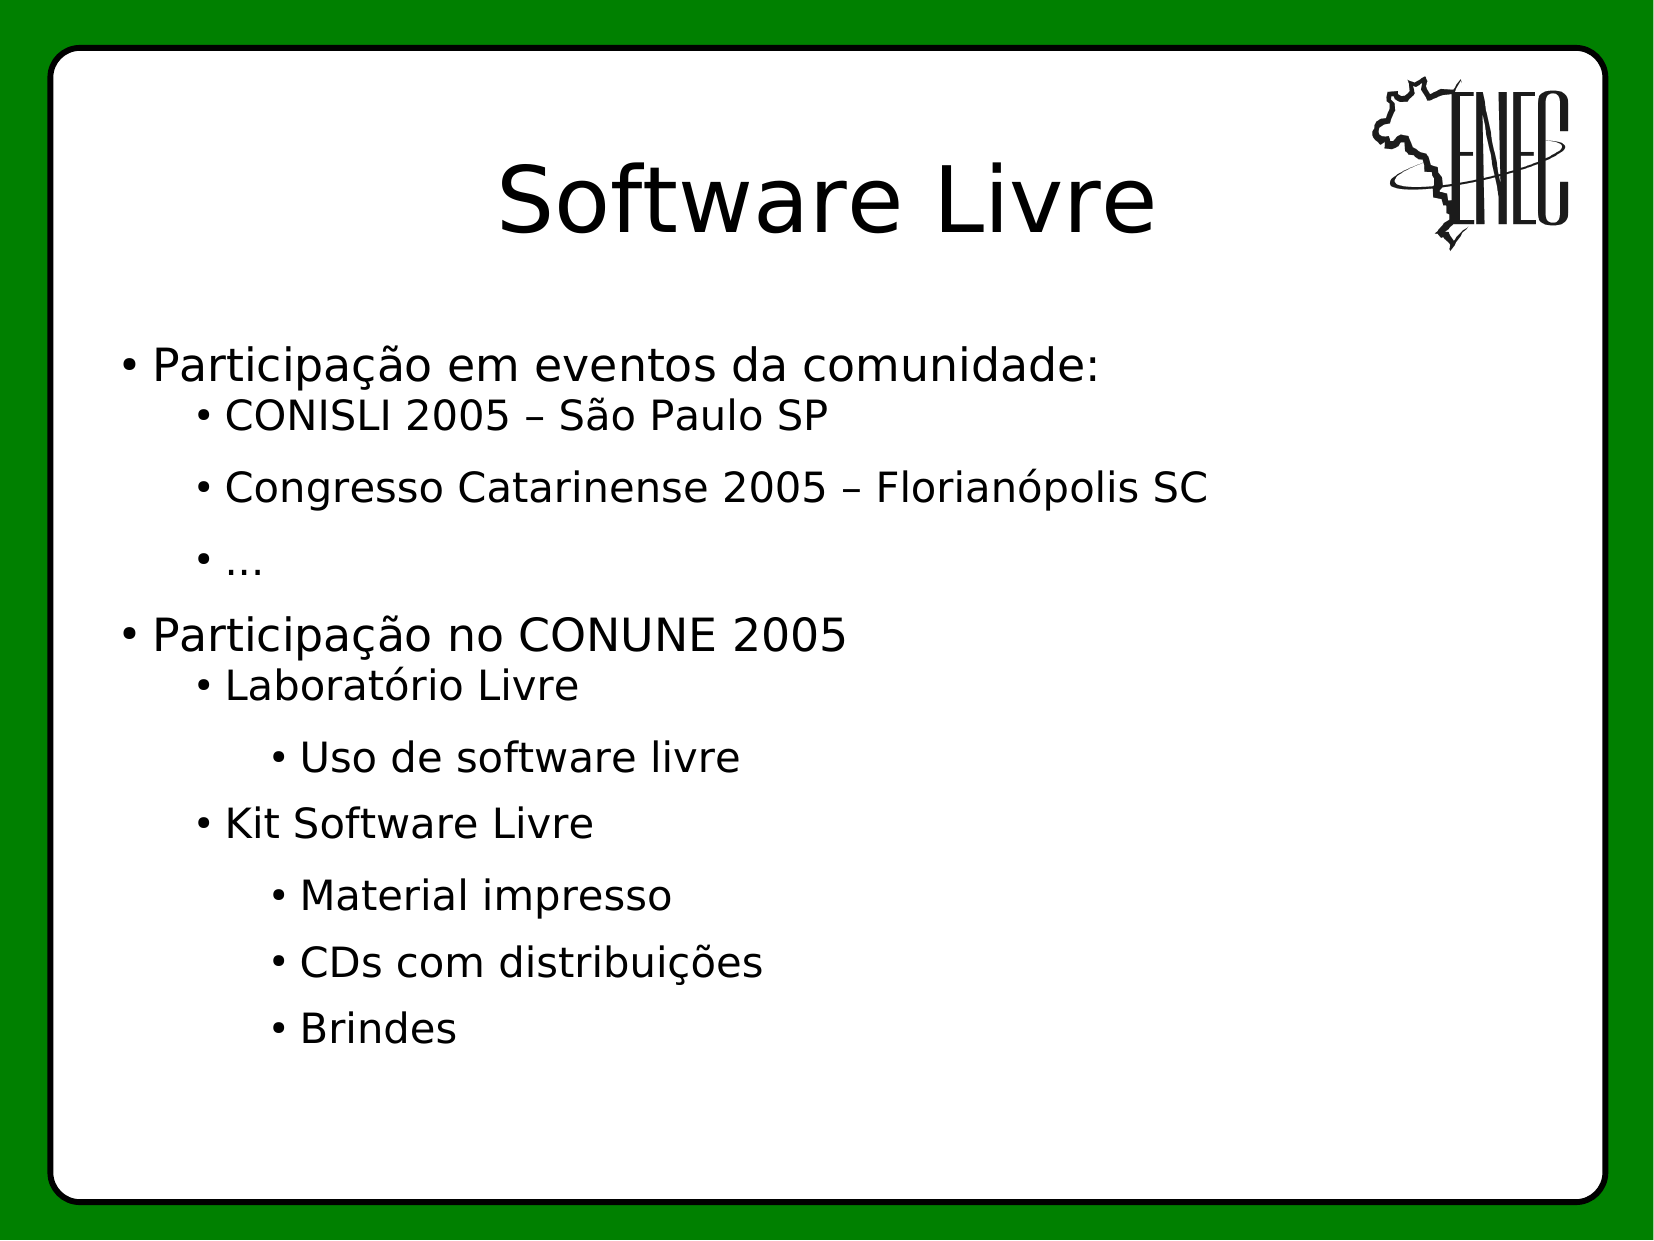

# Software Livre
 Participação em eventos da comunidade:
 CONISLI 2005 – São Paulo SP
 Congresso Catarinense 2005 – Florianópolis SC
 ...
 Participação no CONUNE 2005
 Laboratório Livre
 Uso de software livre
 Kit Software Livre
 Material impresso
 CDs com distribuições
 Brindes